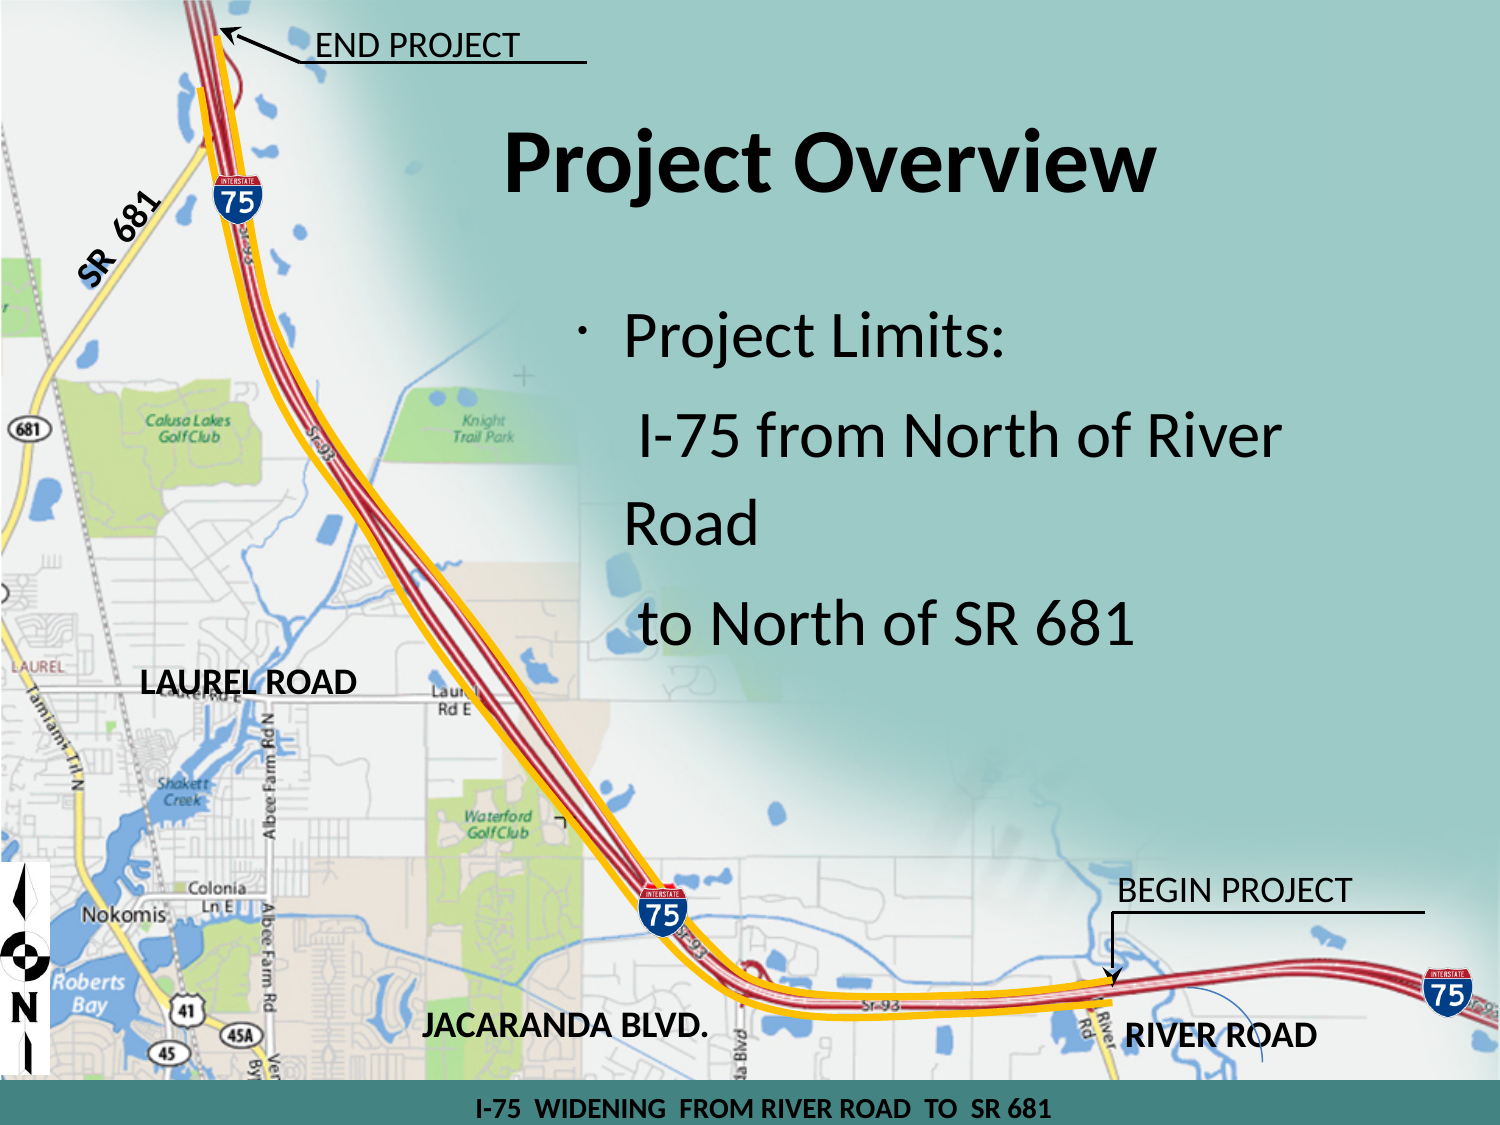

END PROJECT
Project Overview
SR 681
Project Limits:
 I-75 from North of River Road
 to North of SR 681
LAUREL ROAD
BEGIN PROJECT
JACARANDA BLVD.
RIVER ROAD
I-75 WIDENING FROM RIVER ROAD TO S.R. 681
I-75 WIDENING FROM RIVER ROAD TO SR 681